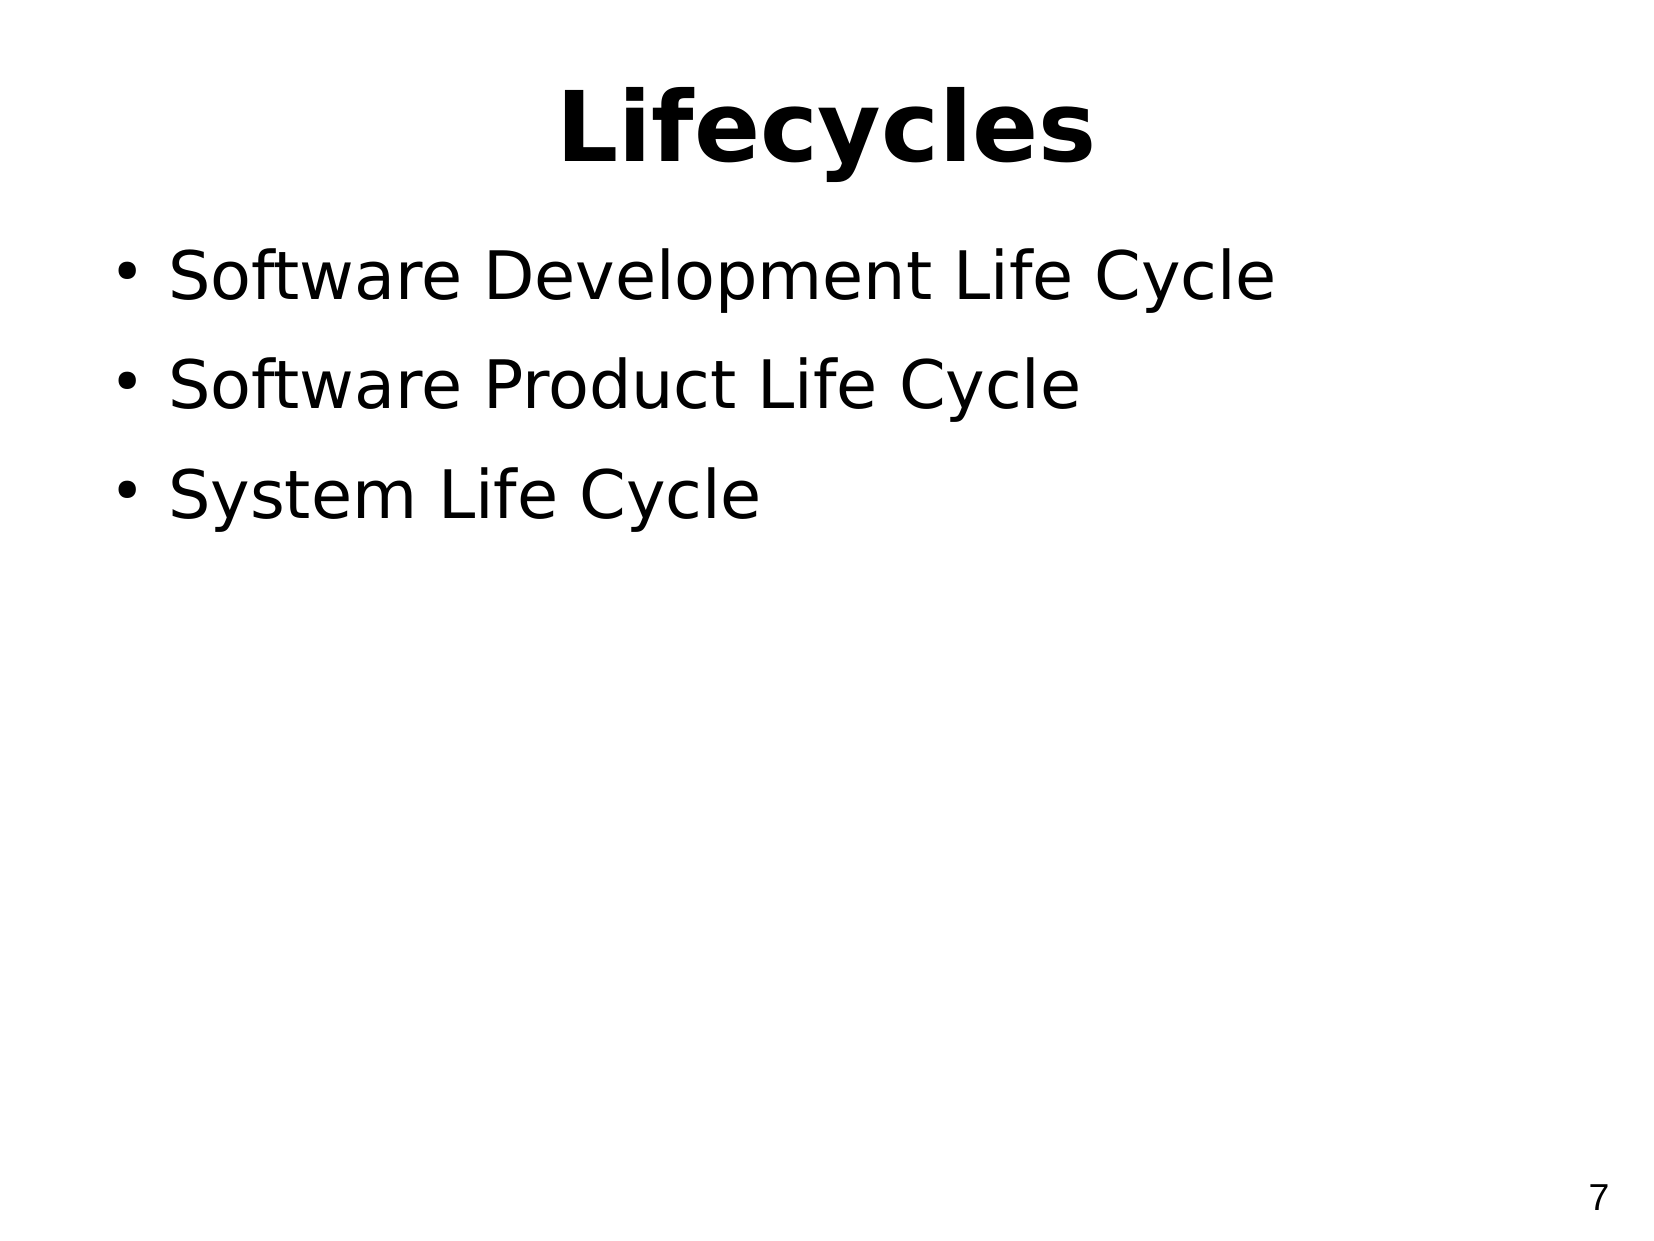

# Lifecycles
Software Development Life Cycle
Software Product Life Cycle
System Life Cycle